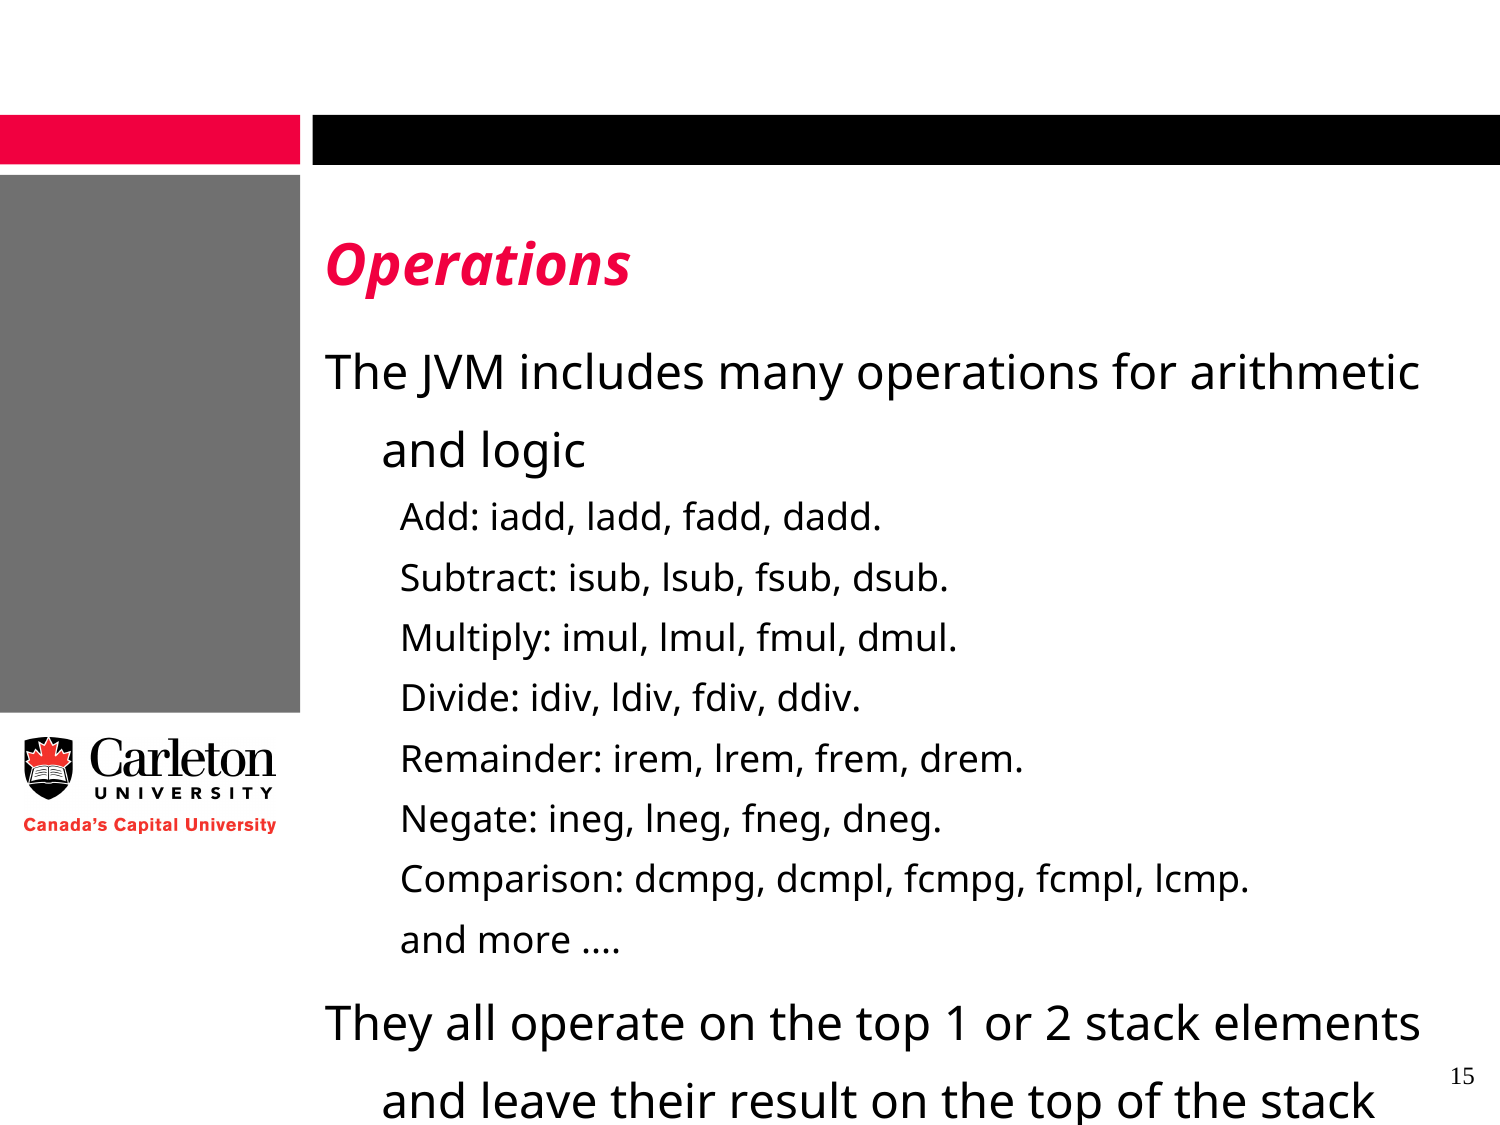

# Operations
The JVM includes many operations for arithmetic and logic
Add: iadd, ladd, fadd, dadd.
Subtract: isub, lsub, fsub, dsub.
Multiply: imul, lmul, fmul, dmul.
Divide: idiv, ldiv, fdiv, ddiv.
Remainder: irem, lrem, frem, drem.
Negate: ineg, lneg, fneg, dneg.
Comparison: dcmpg, dcmpl, fcmpg, fcmpl, lcmp.
and more ....
They all operate on the top 1 or 2 stack elements and leave their result on the top of the stack
15